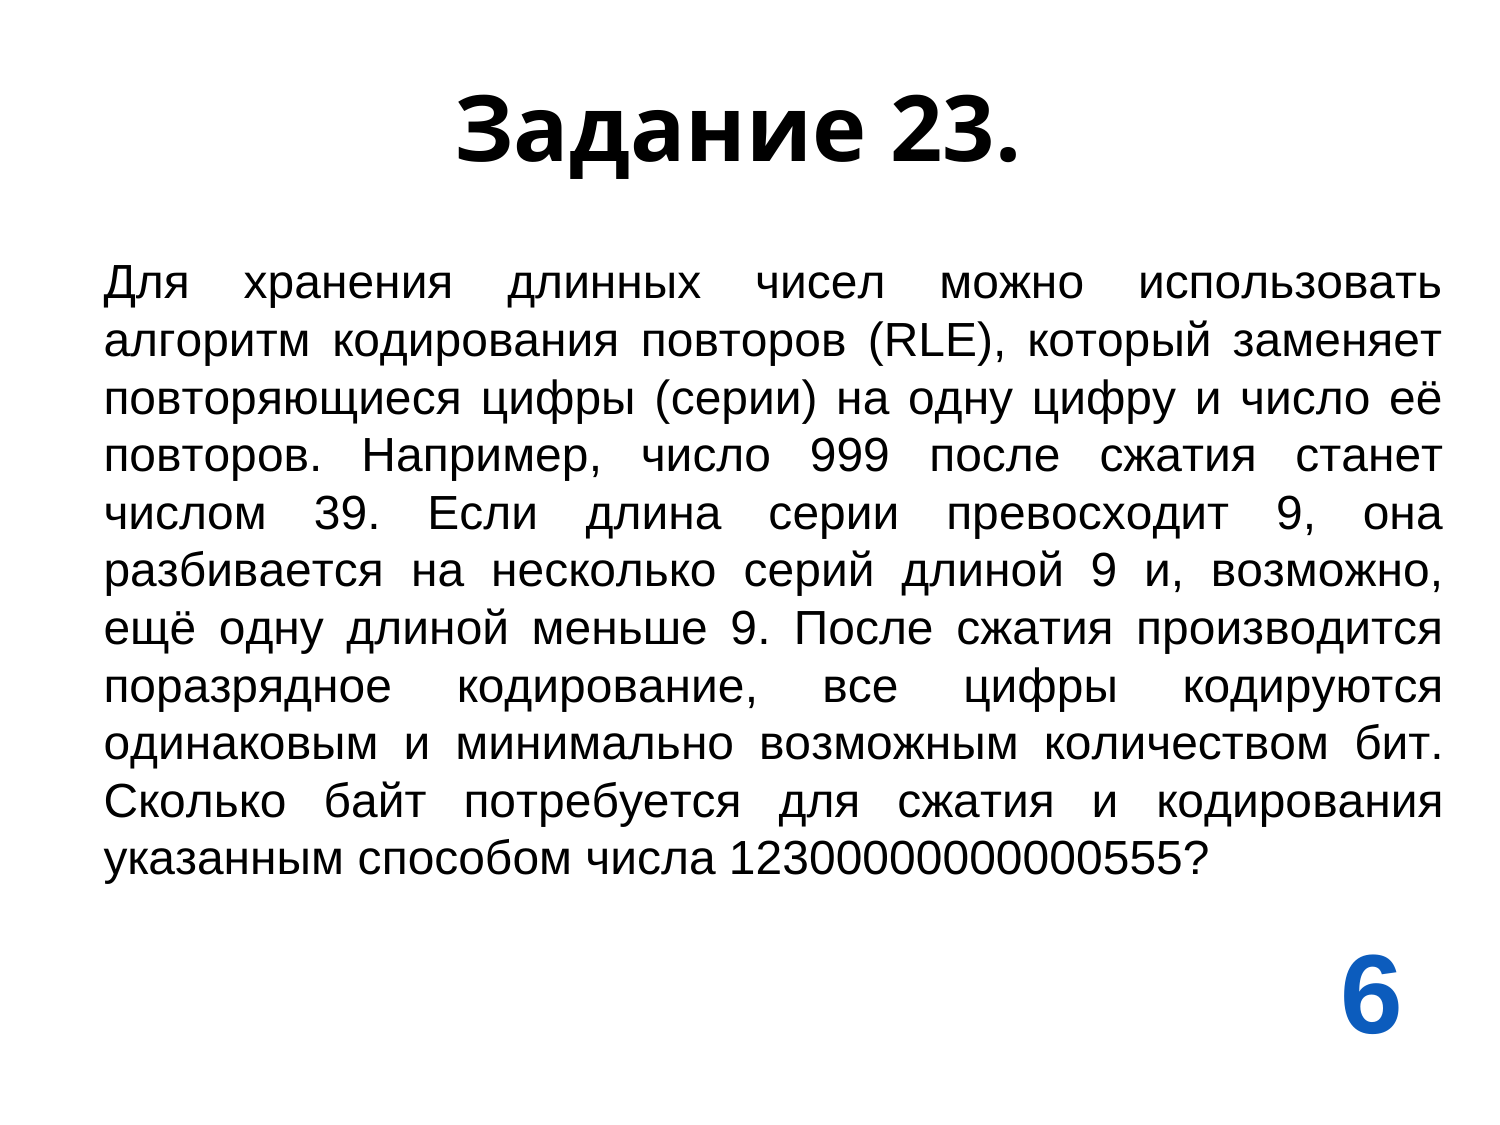

# Задание 23.
Для хранения длинных чисел можно использовать алгоритм кодирования повторов (RLE), который заменяет повторяющиеся цифры (серии) на одну цифру и число её повторов. Например, число 999 после сжатия станет числом 39. Если длина серии превосходит 9, она разбивается на несколько серий длиной 9 и, возможно, ещё одну длиной меньше 9. После сжатия производится поразрядное кодирование, все цифры кодируются одинаковым и минимально возможным количеством бит. Сколько байт потребуется для сжатия и кодирования указанным способом числа 12300000000000555?
6